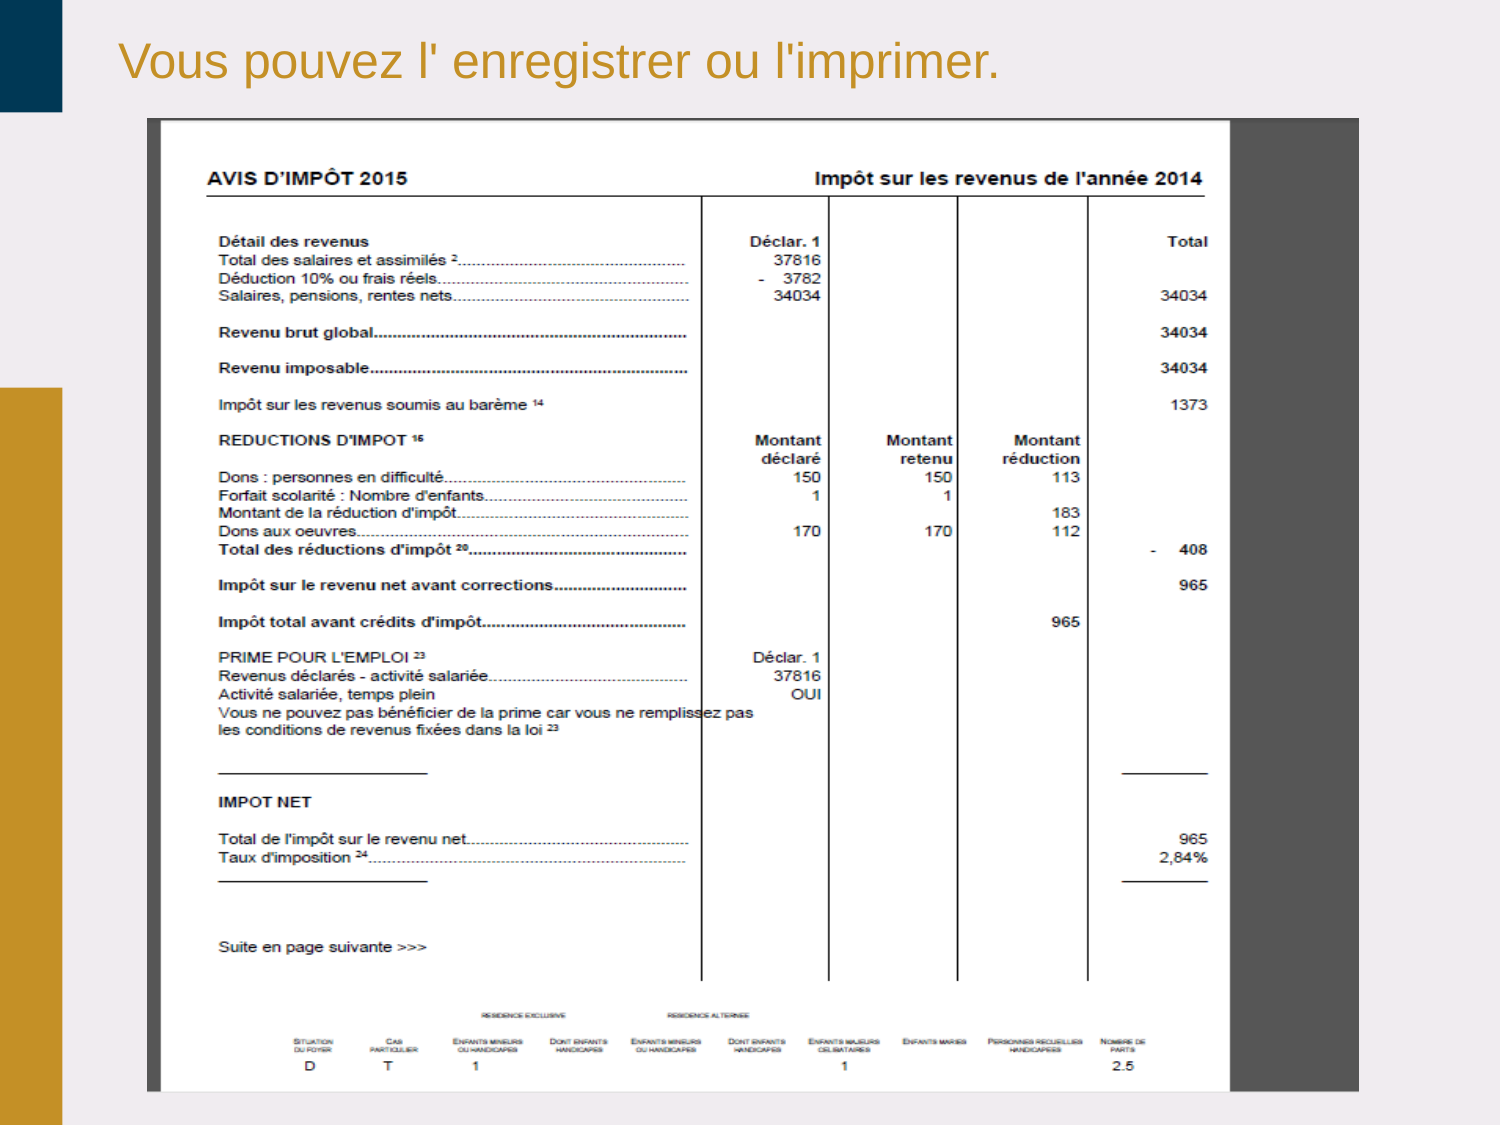

# Vous pouvez l' enregistrer ou l'imprimer.